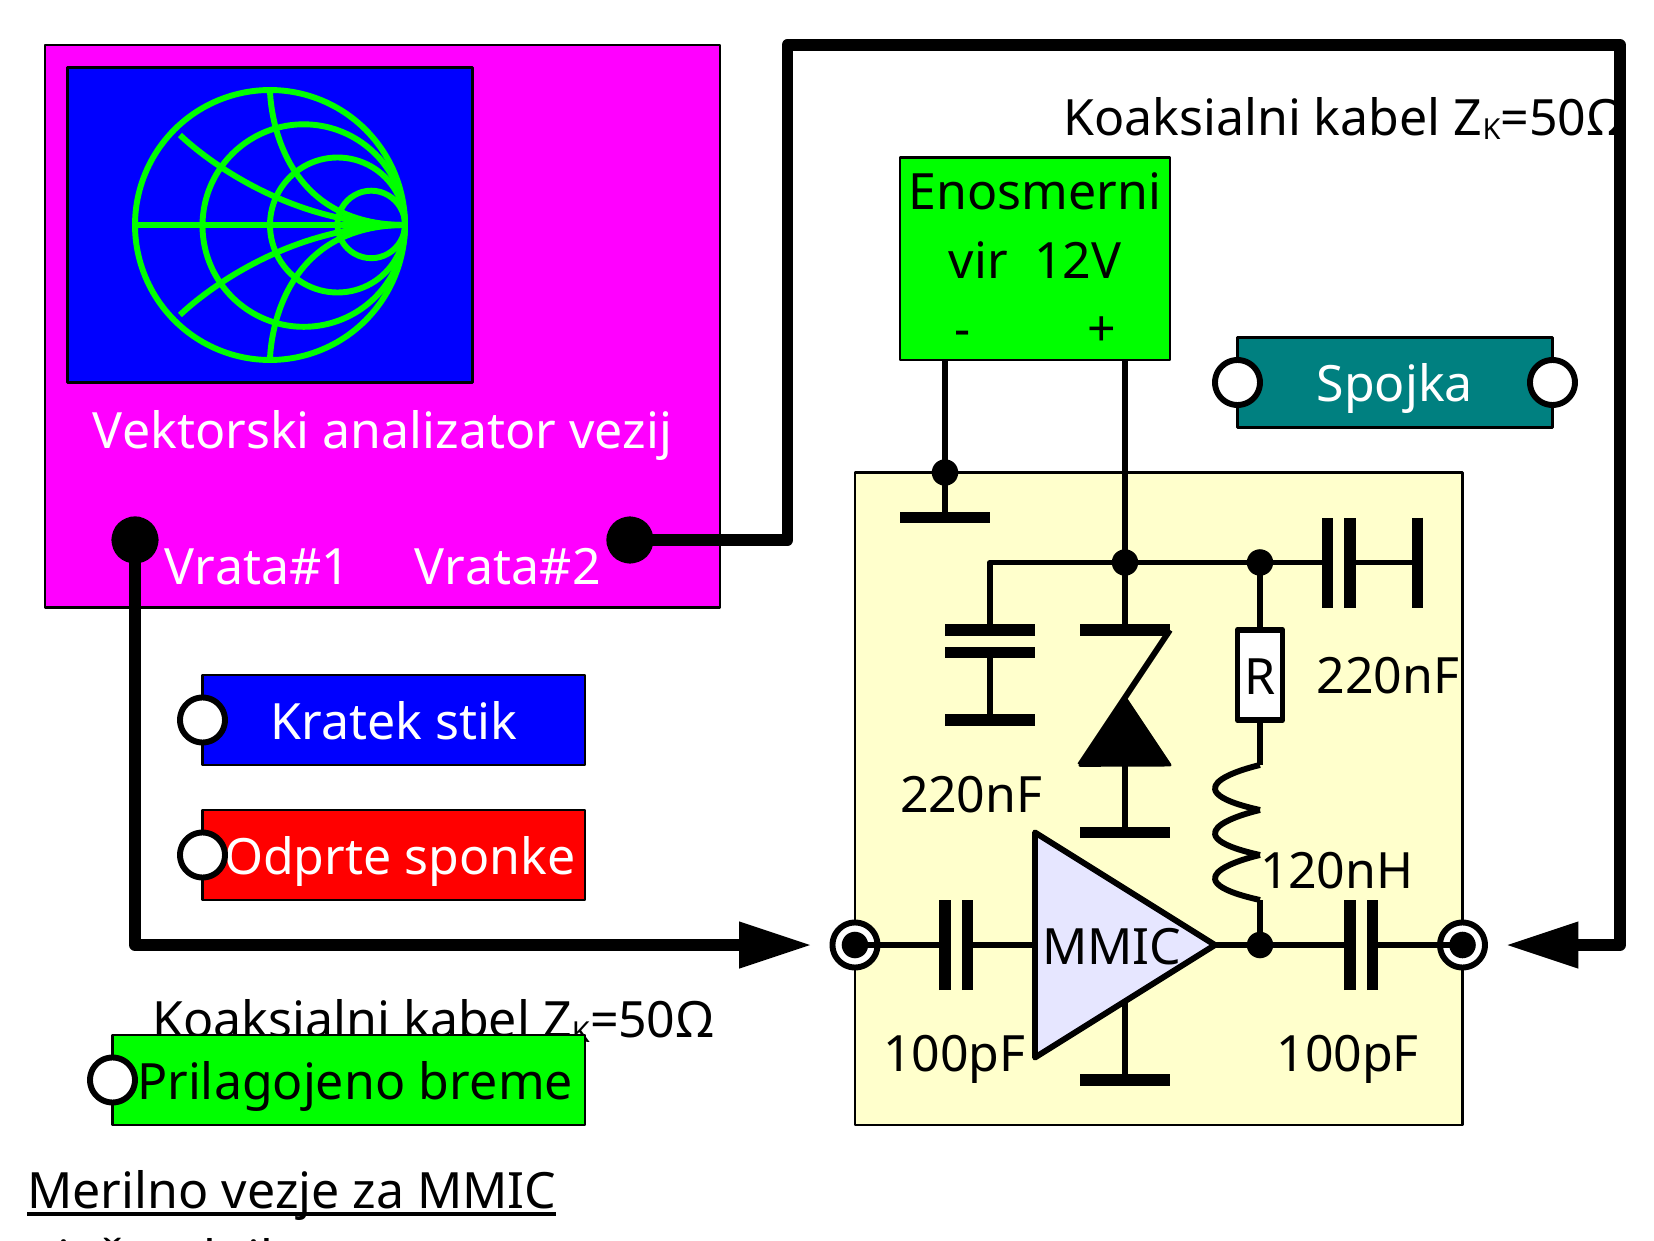

Vektorski analizator vezij
Vrata#1 Vrata#2
Koaksialni kabel ZK=50Ω
Enosmerni
vir 12V
- +
Spojka
220nF
R
Kratek stik
220nF
120nH
 Odprte sponke
MMIC
Koaksialni kabel ZK=50Ω
100pF
100pF
 Prilagojeno breme
Merilno vezje za MMIC ojačevalnik